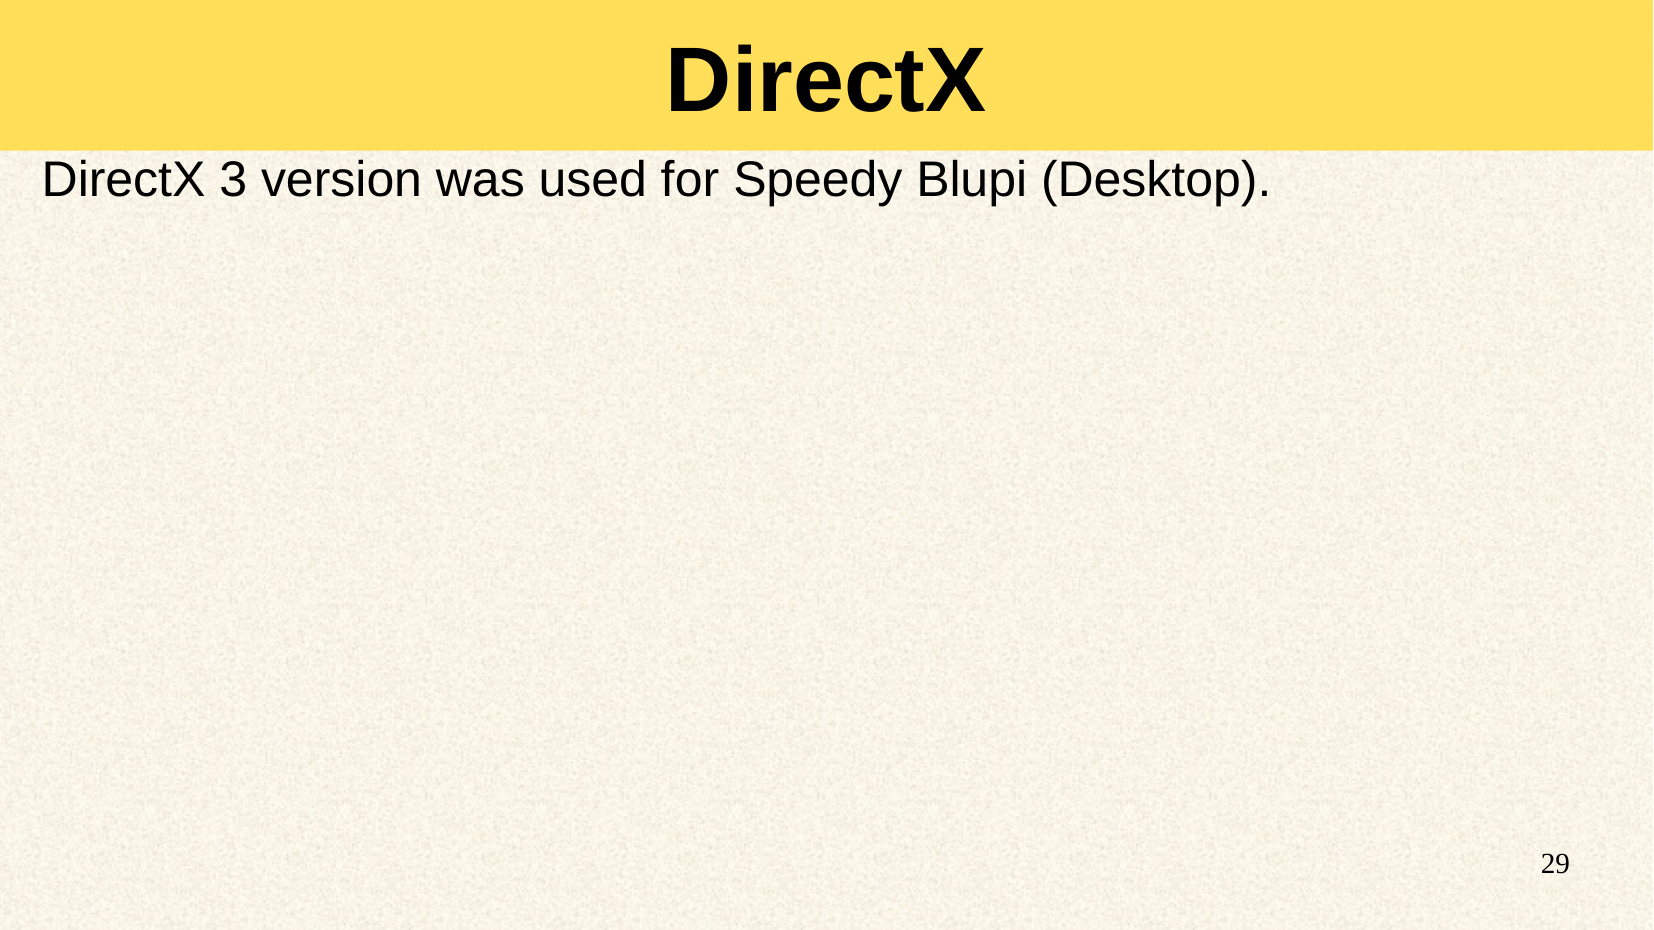

# DirectX
DirectX 3 version was used for Speedy Blupi (Desktop).
29